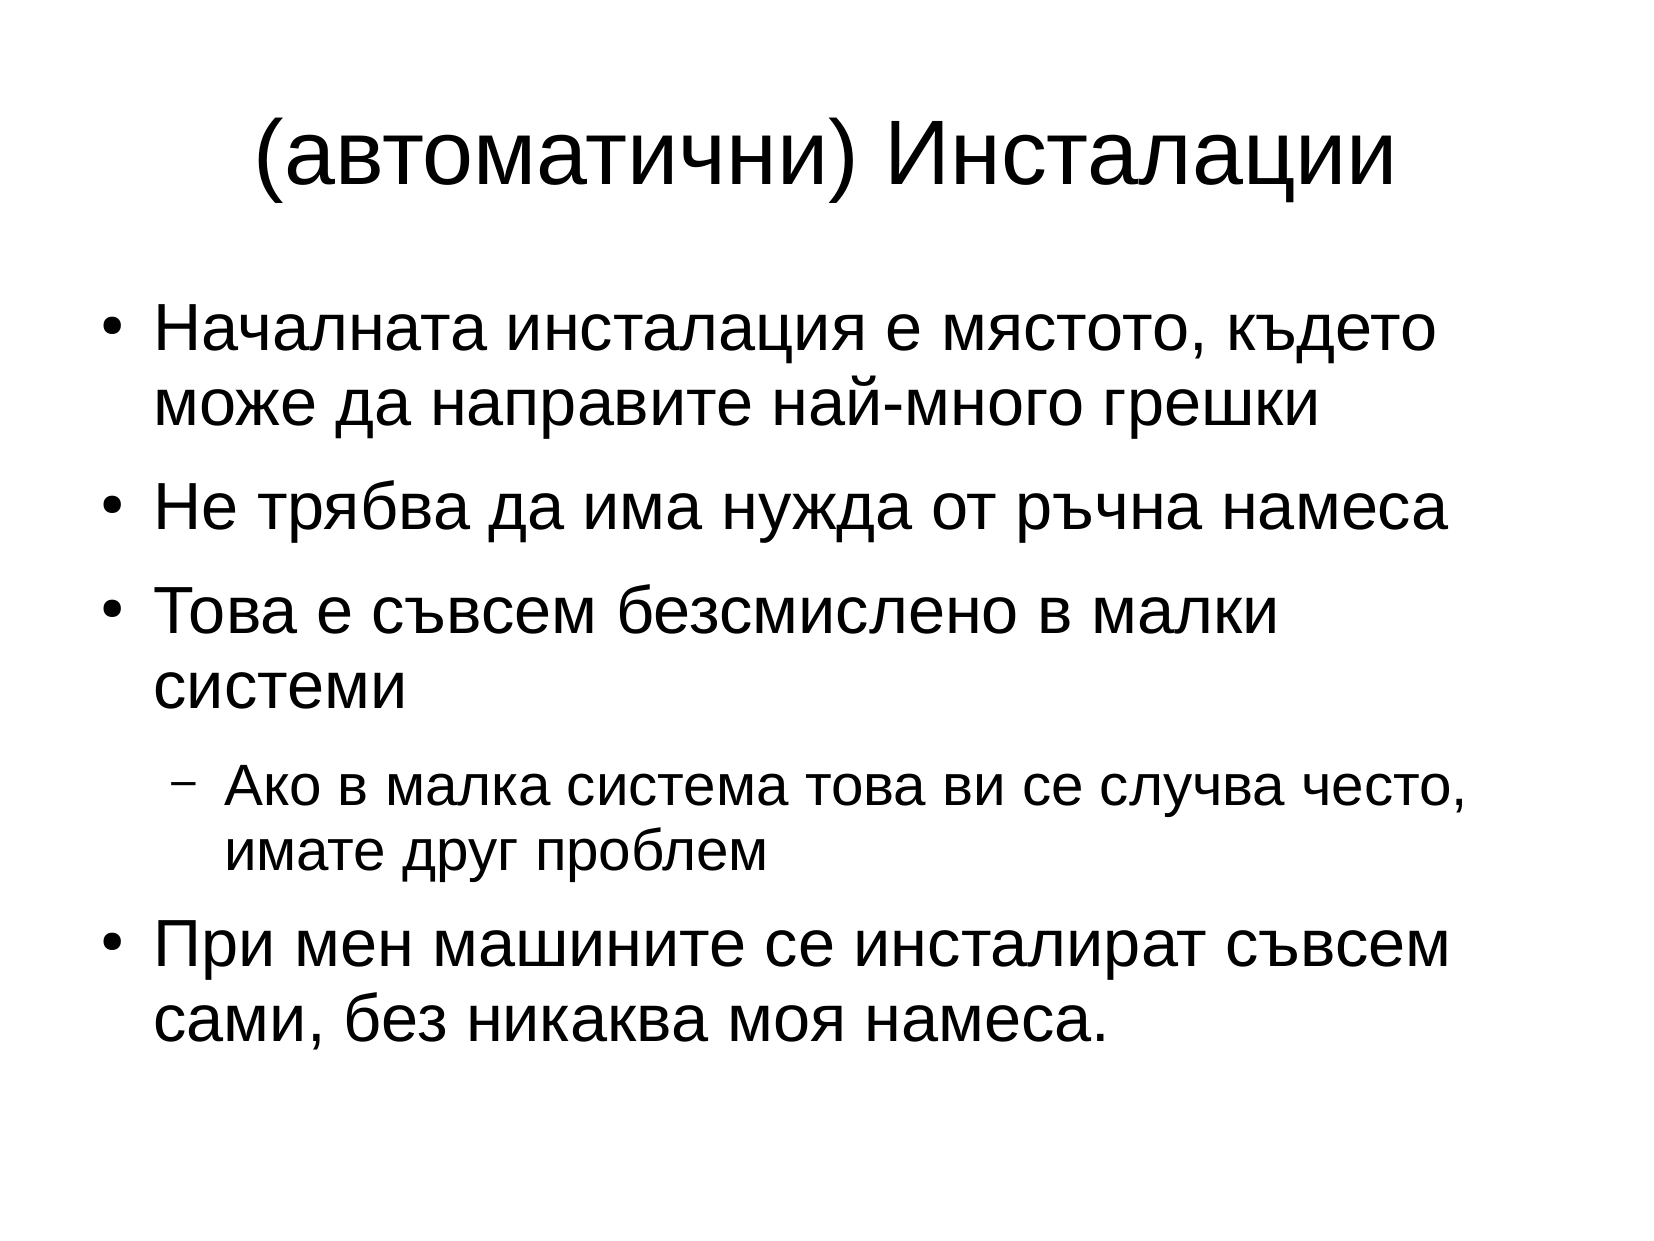

# (автоматични) Инсталации
Началната инсталация е мястото, където може да направите най-много грешки
Не трябва да има нужда от ръчна намеса
Това е съвсем безсмислено в малки системи
Ако в малка система това ви се случва често, имате друг проблем
При мен машините се инсталират съвсем сами, без никаква моя намеса.